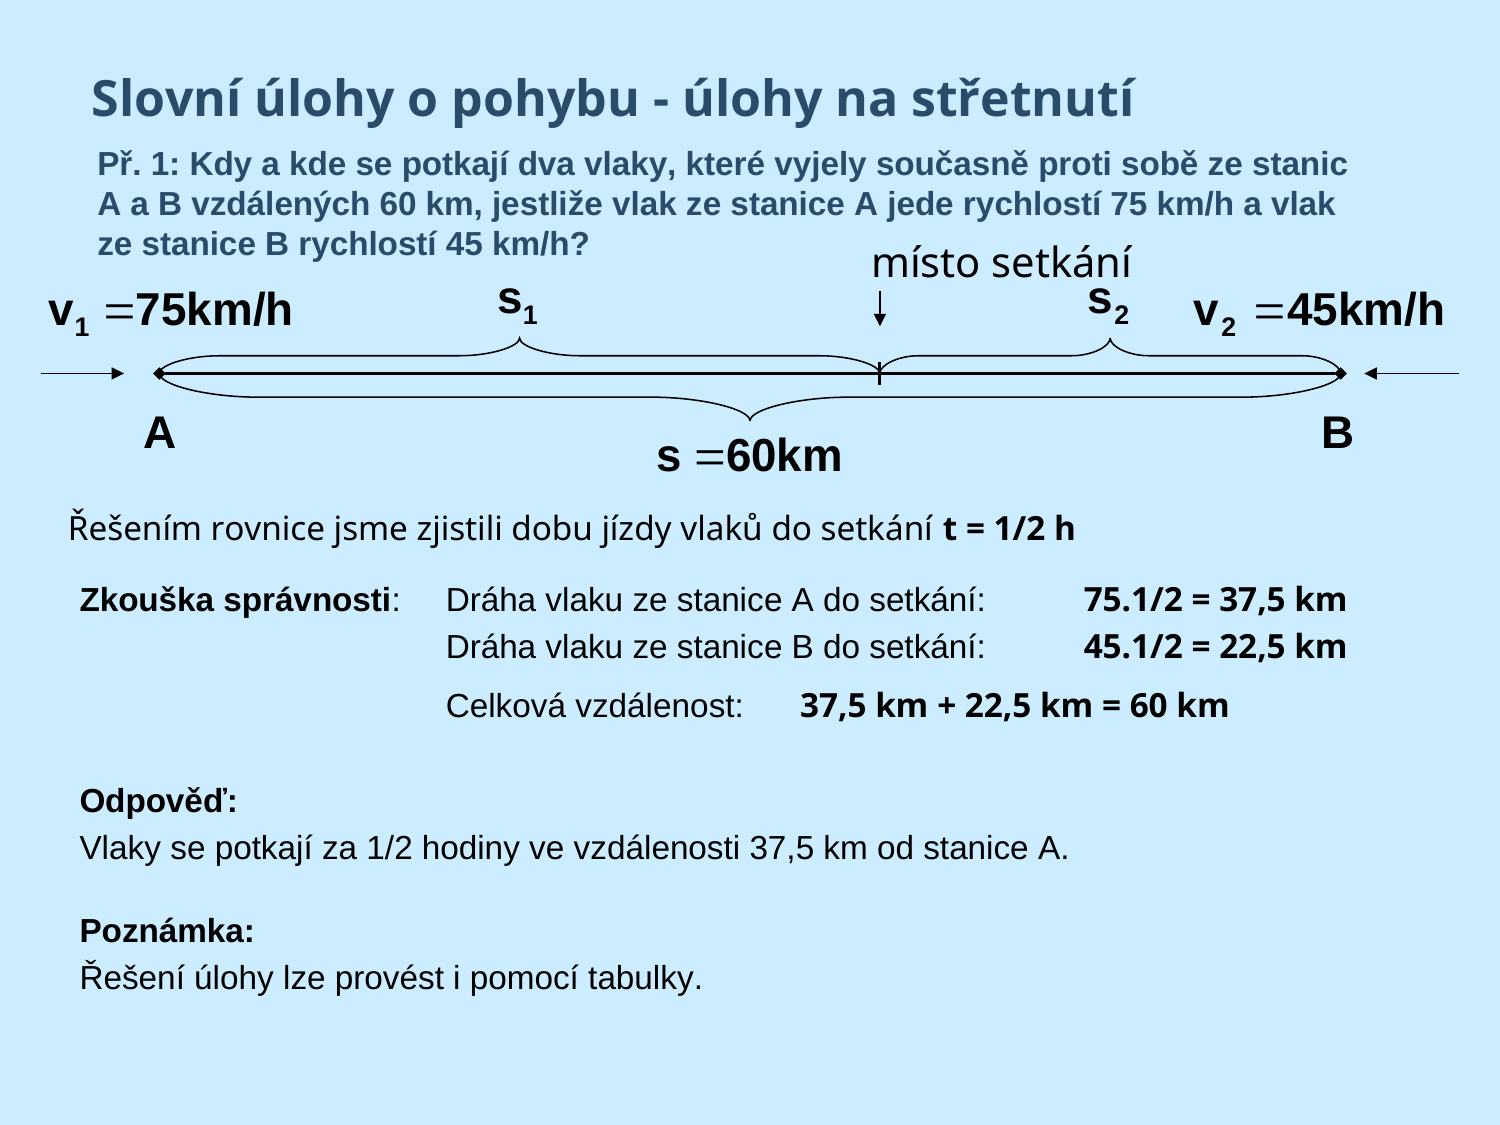

Slovní úlohy o pohybu - úlohy na střetnutí
Př. 1: Kdy a kde se potkají dva vlaky, které vyjely současně proti sobě ze stanic
A a B vzdálených 60 km, jestliže vlak ze stanice A jede rychlostí 75 km/h a vlak
ze stanice B rychlostí 45 km/h?
místo setkání
Řešením rovnice jsme zjistili dobu jízdy vlaků do setkání t = 1/2 h
Zkouška správnosti:
Dráha vlaku ze stanice A do setkání:
75.1/2 = 37,5 km
Dráha vlaku ze stanice B do setkání:
45.1/2 = 22,5 km
Celková vzdálenost:
37,5 km + 22,5 km = 60 km
Odpověď:
Vlaky se potkají za 1/2 hodiny ve vzdálenosti 37,5 km od stanice A.
Poznámka:
Řešení úlohy lze provést i pomocí tabulky.